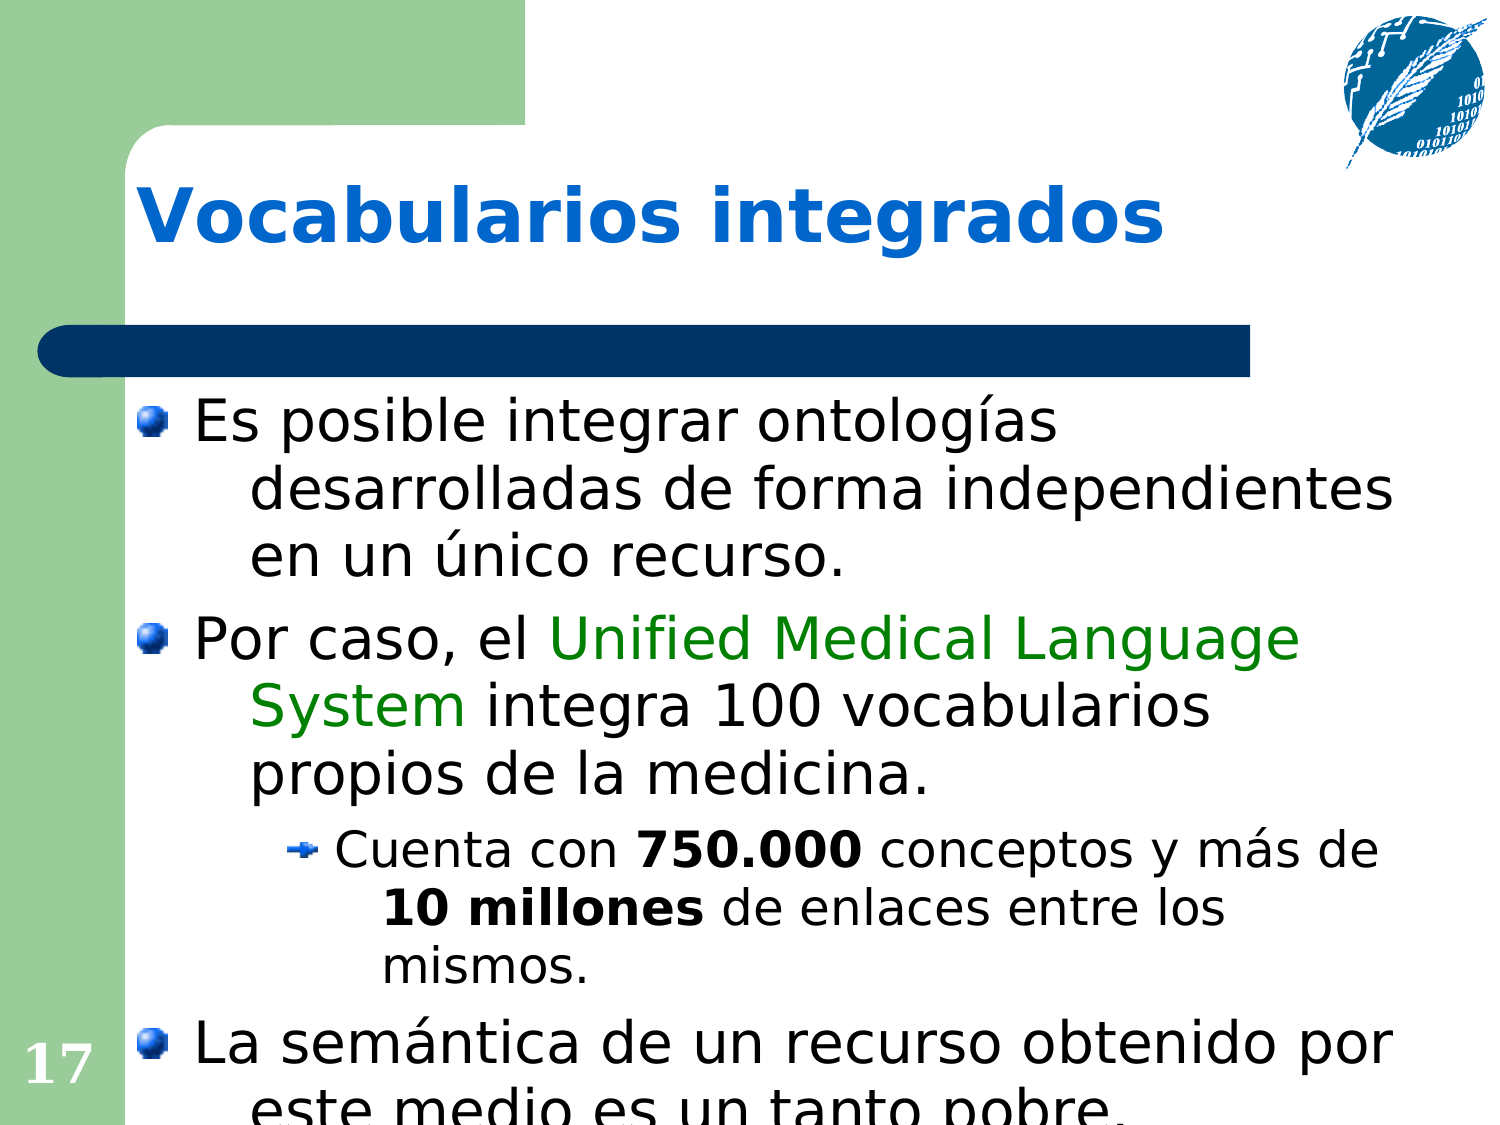

# Vocabularios integrados
Es posible integrar ontologías desarrolladas de forma independientes en un único recurso.
Por caso, el Unified Medical Language System integra 100 vocabularios propios de la medicina.
Cuenta con 750.000 conceptos y más de 10 millones de enlaces entre los mismos.
La semántica de un recurso obtenido por este medio es un tanto pobre.
17